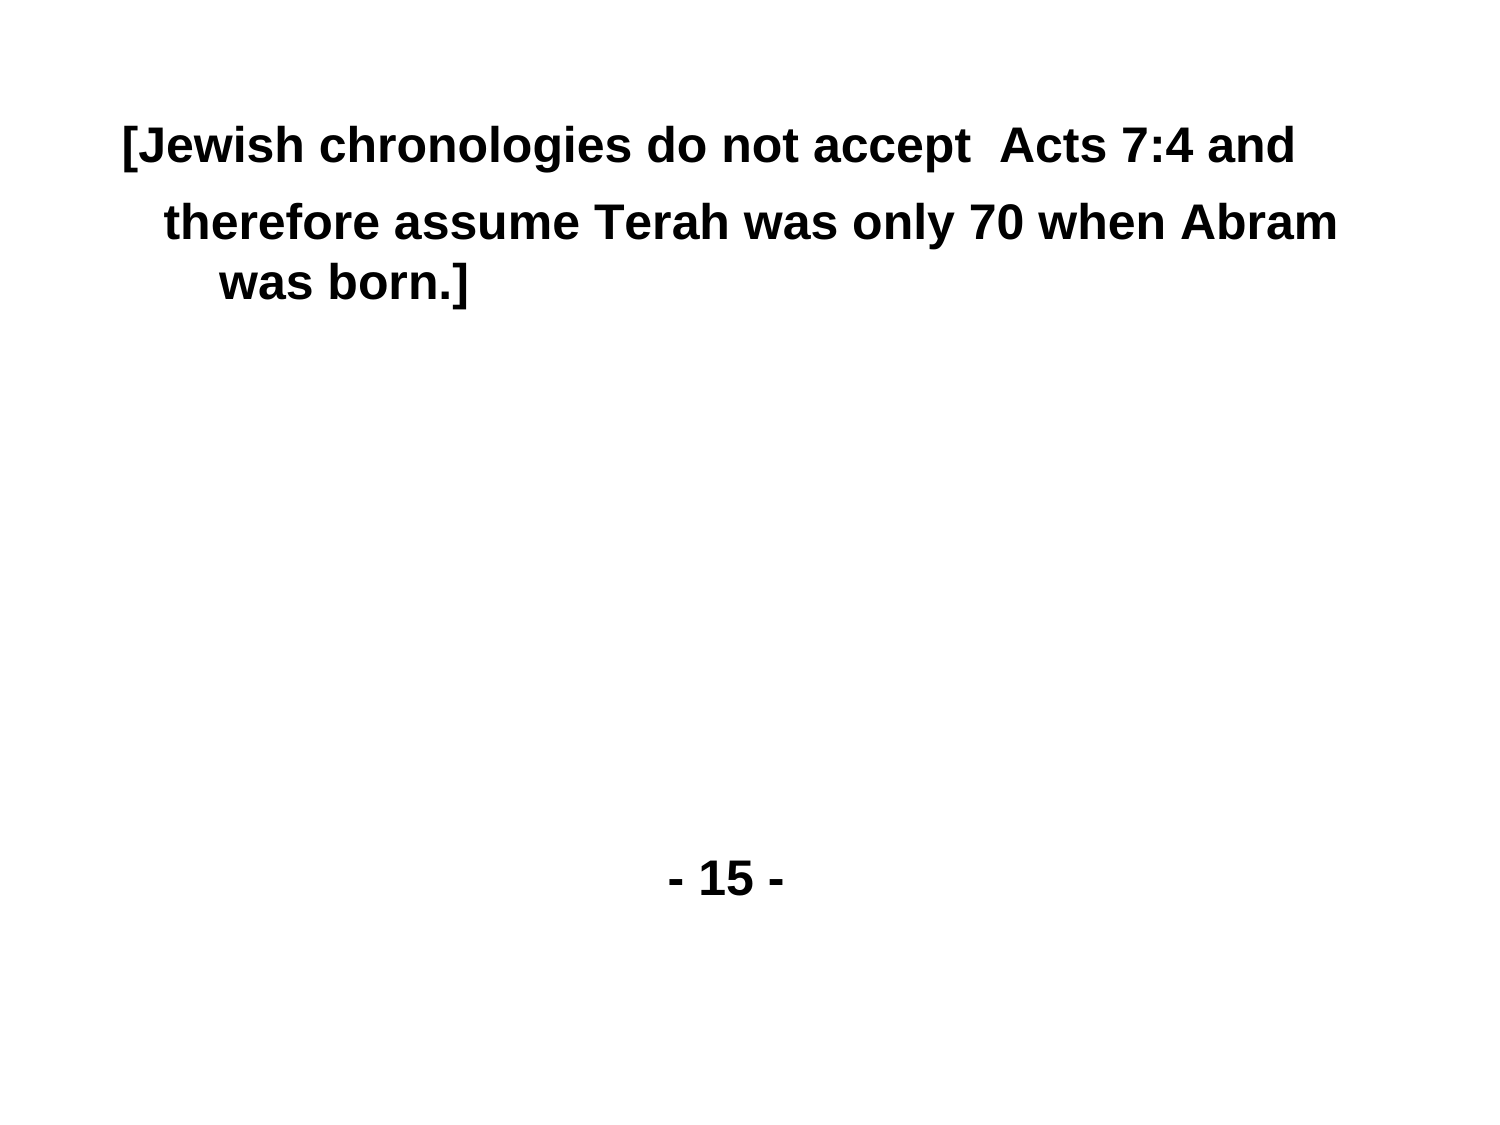

# [Jewish chronologies do not accept Acts 7:4 and
 therefore assume Terah was only 70 when Abram was born.]
 - 15 -